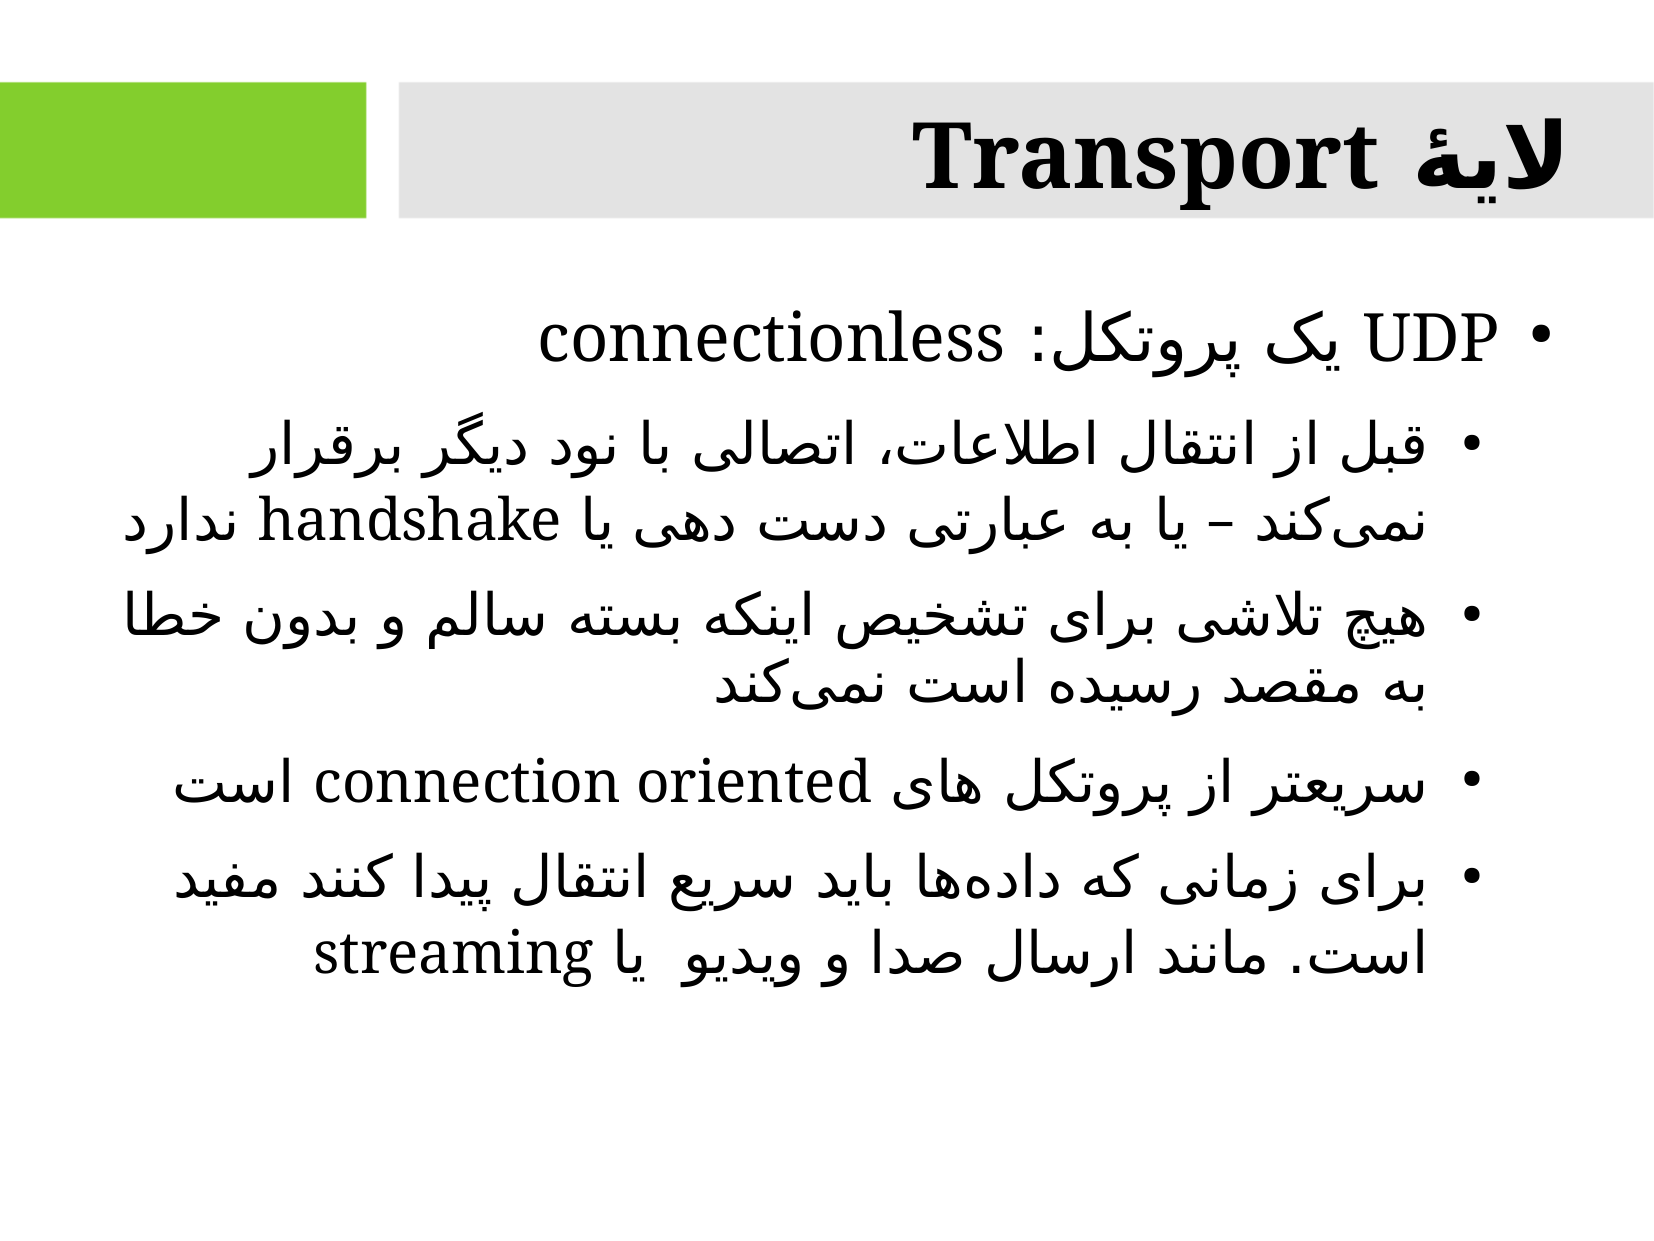

# لایهٔ Transport
UDP یک پروتکل: connectionless
قبل از انتقال اطلاعات، اتصالی با نود دیگر برقرار نمی‌کند – یا به عبارتی دست دهی یا handshake ندارد
هیچ تلاشی برای تشخیص اینکه بسته سالم و بدون خطا به مقصد رسیده است نمی‌کند
سریعتر از پروتکل های connection oriented است
برای زمانی که داده‌ها باید سریع انتقال پیدا کنند مفید است. مانند ارسال صدا و ویدیو یا streaming